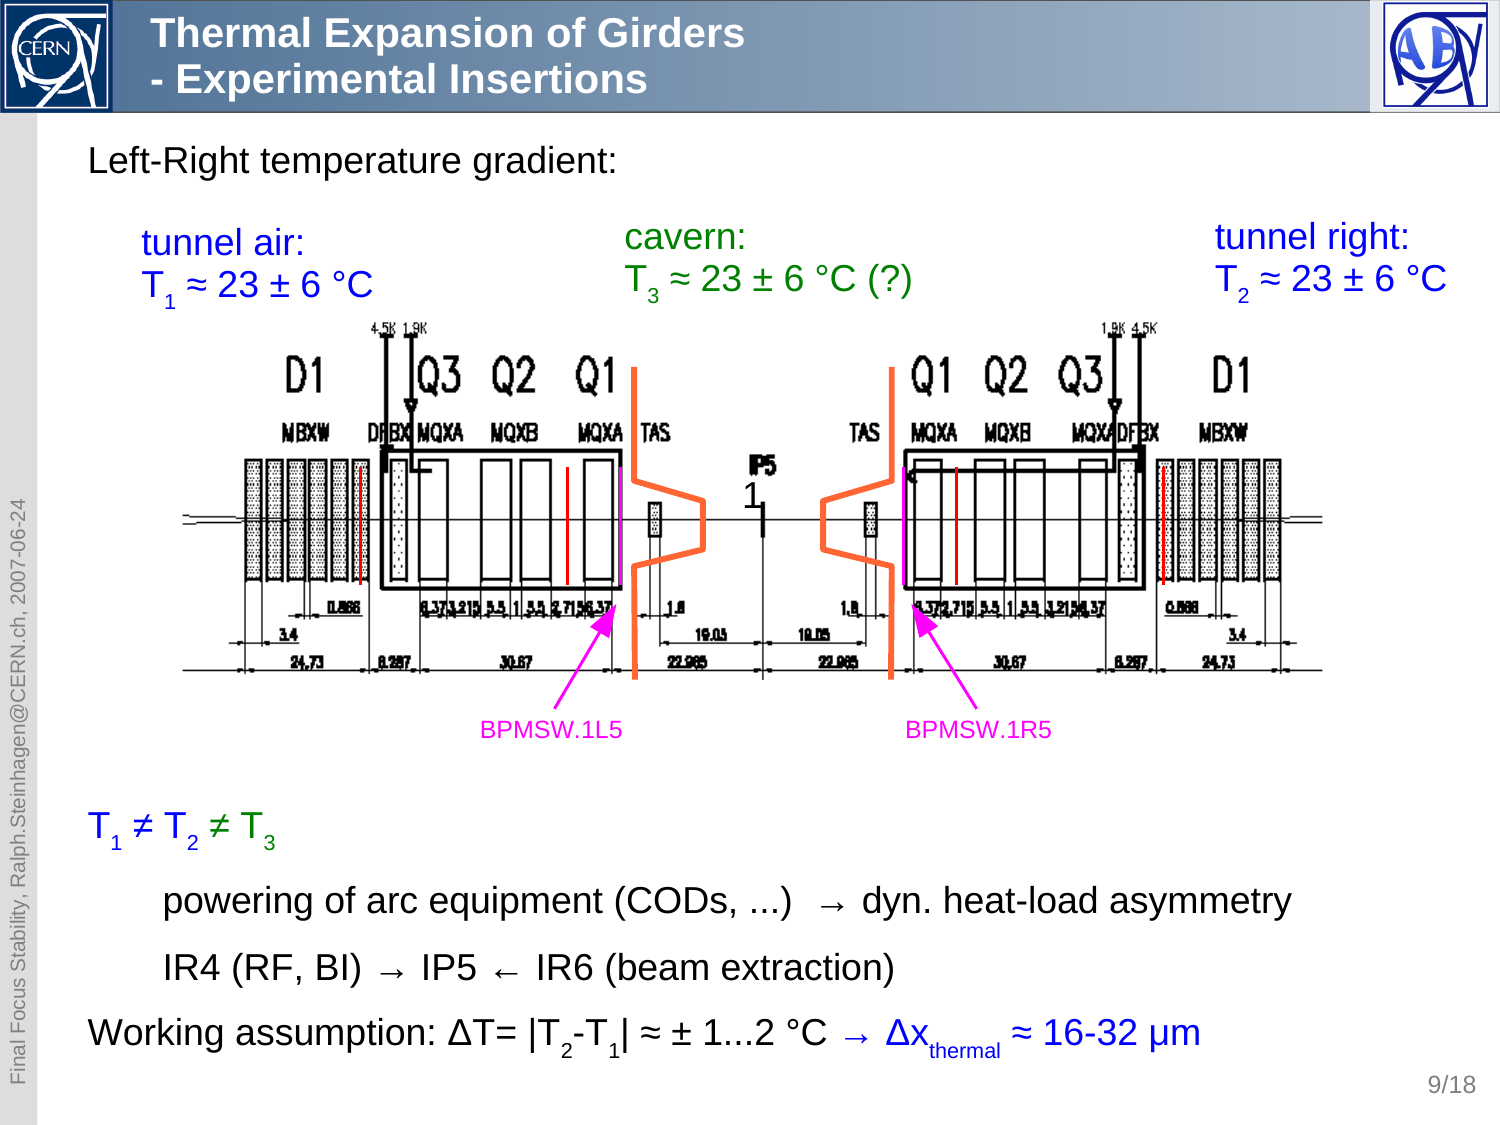

# Thermal Expansion of Girders - Experimental Insertions
Left-Right temperature gradient:
T1 ≠ T2 ≠ T3
powering of arc equipment (CODs, ...) → dyn. heat-load asymmetry
IR4 (RF, BI) → IP5 ← IR6 (beam extraction)
Working assumption: ΔT= |T2-T1| ≈ ± 1...2 °C	→ Δxthermal ≈ 16-32 μm
tunnel right:
T2 ≈ 23 ± 6 °C
cavern:
T3 ≈ 23 ± 6 °C (?)
tunnel air:
T1 ≈ 23 ± 6 °C
1
BPMSW.1L5
BPMSW.1R5